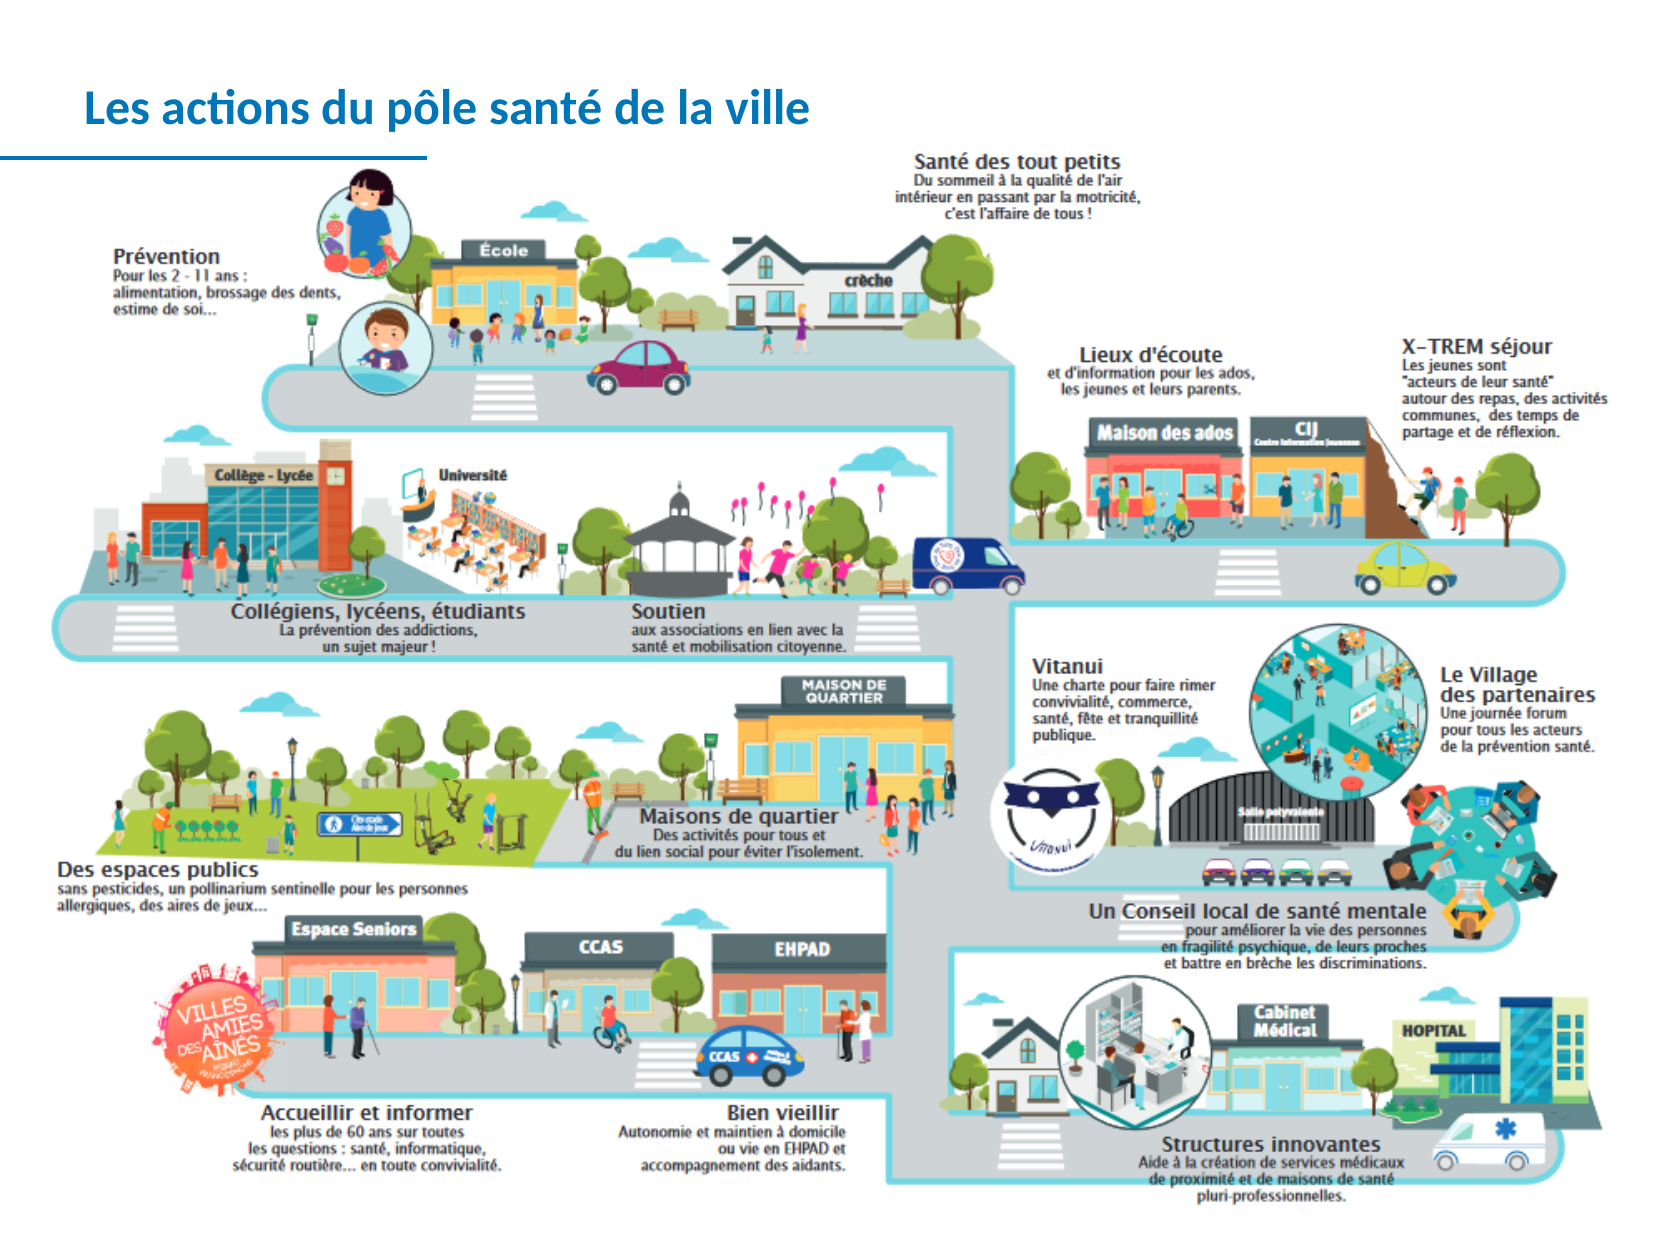

Les actions du pôle santé de la ville